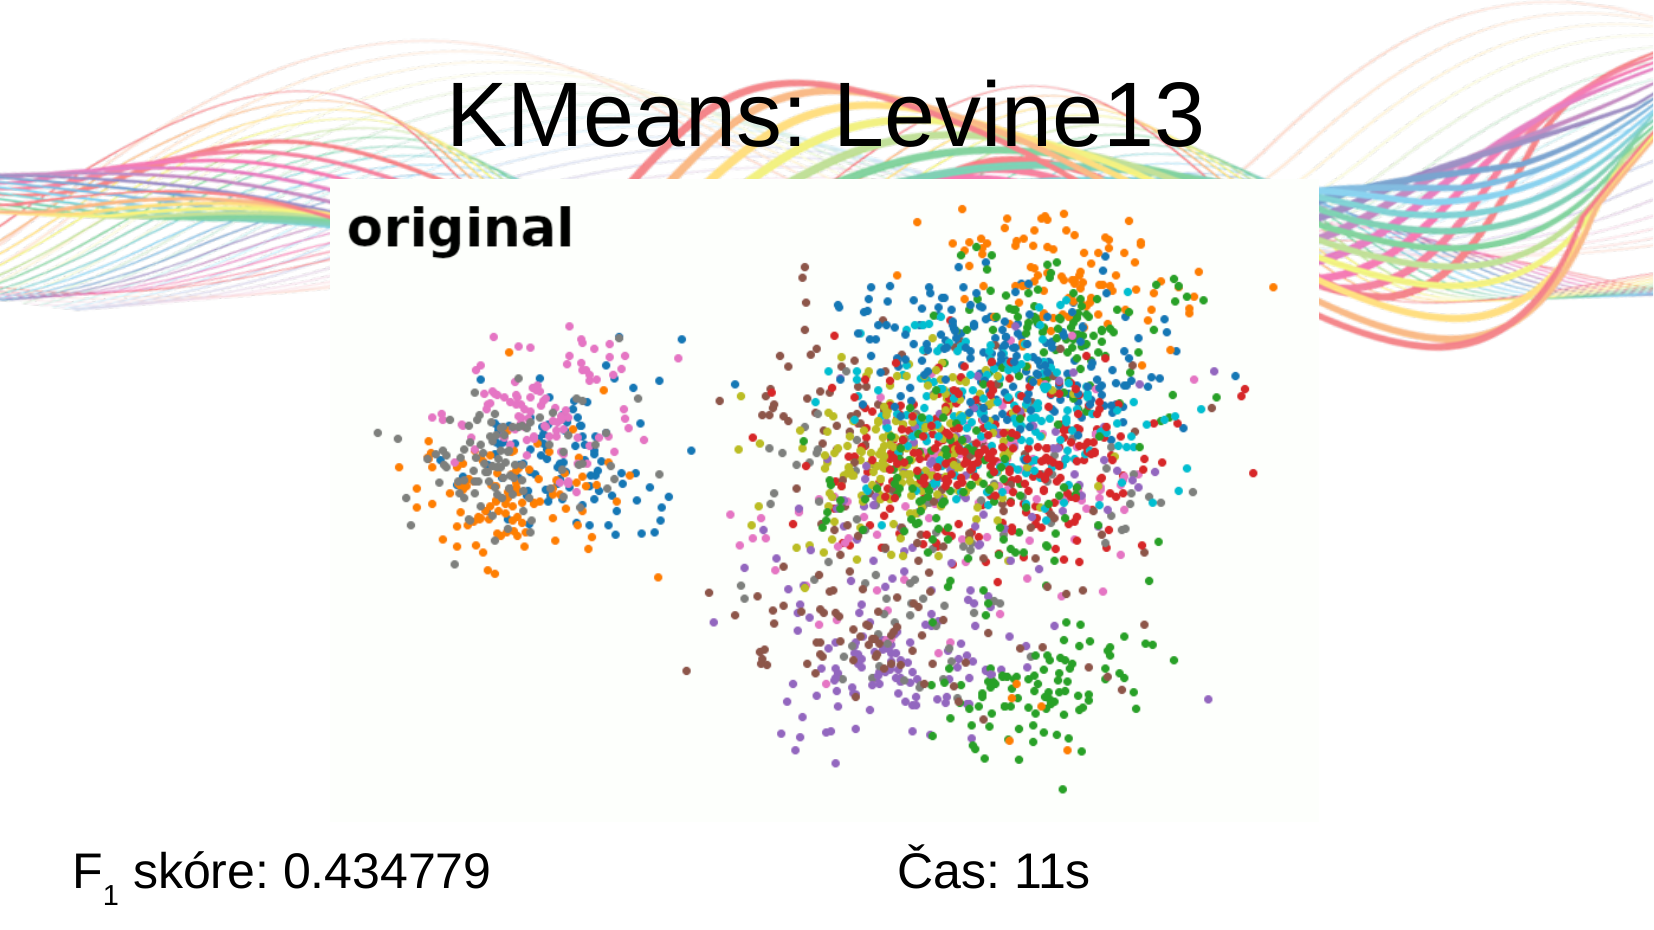

# KMeans: Levine13
F1 skóre: 0.434779						Čas: 11s